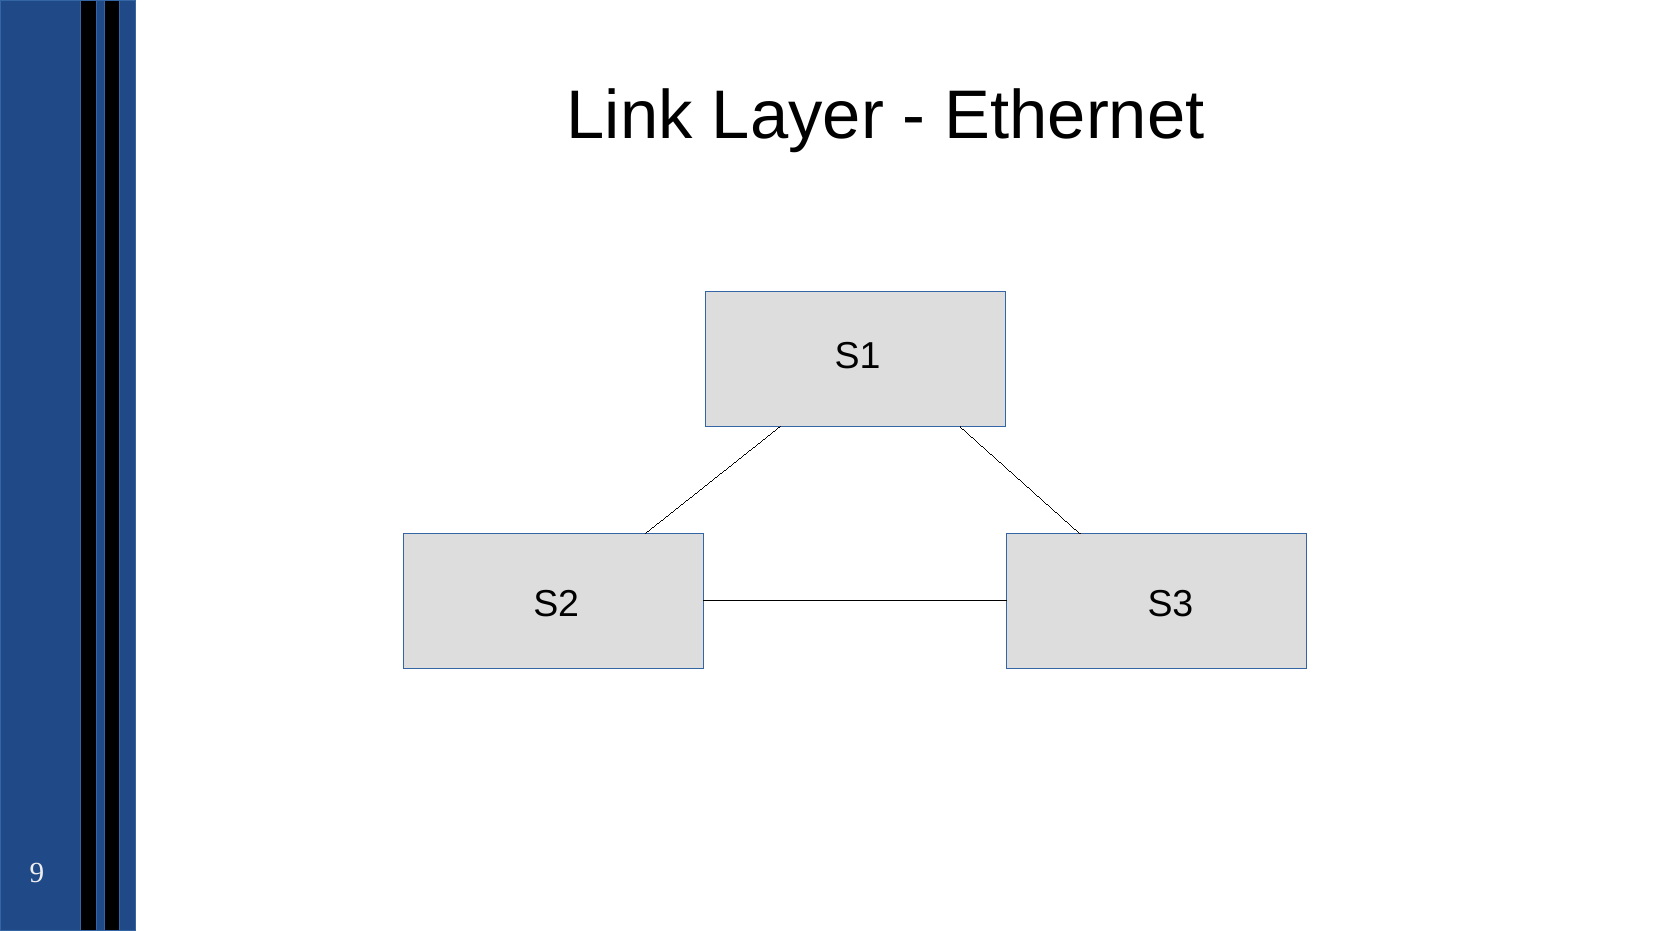

# Link Layer - Ethernet
S1
S2
S3
9